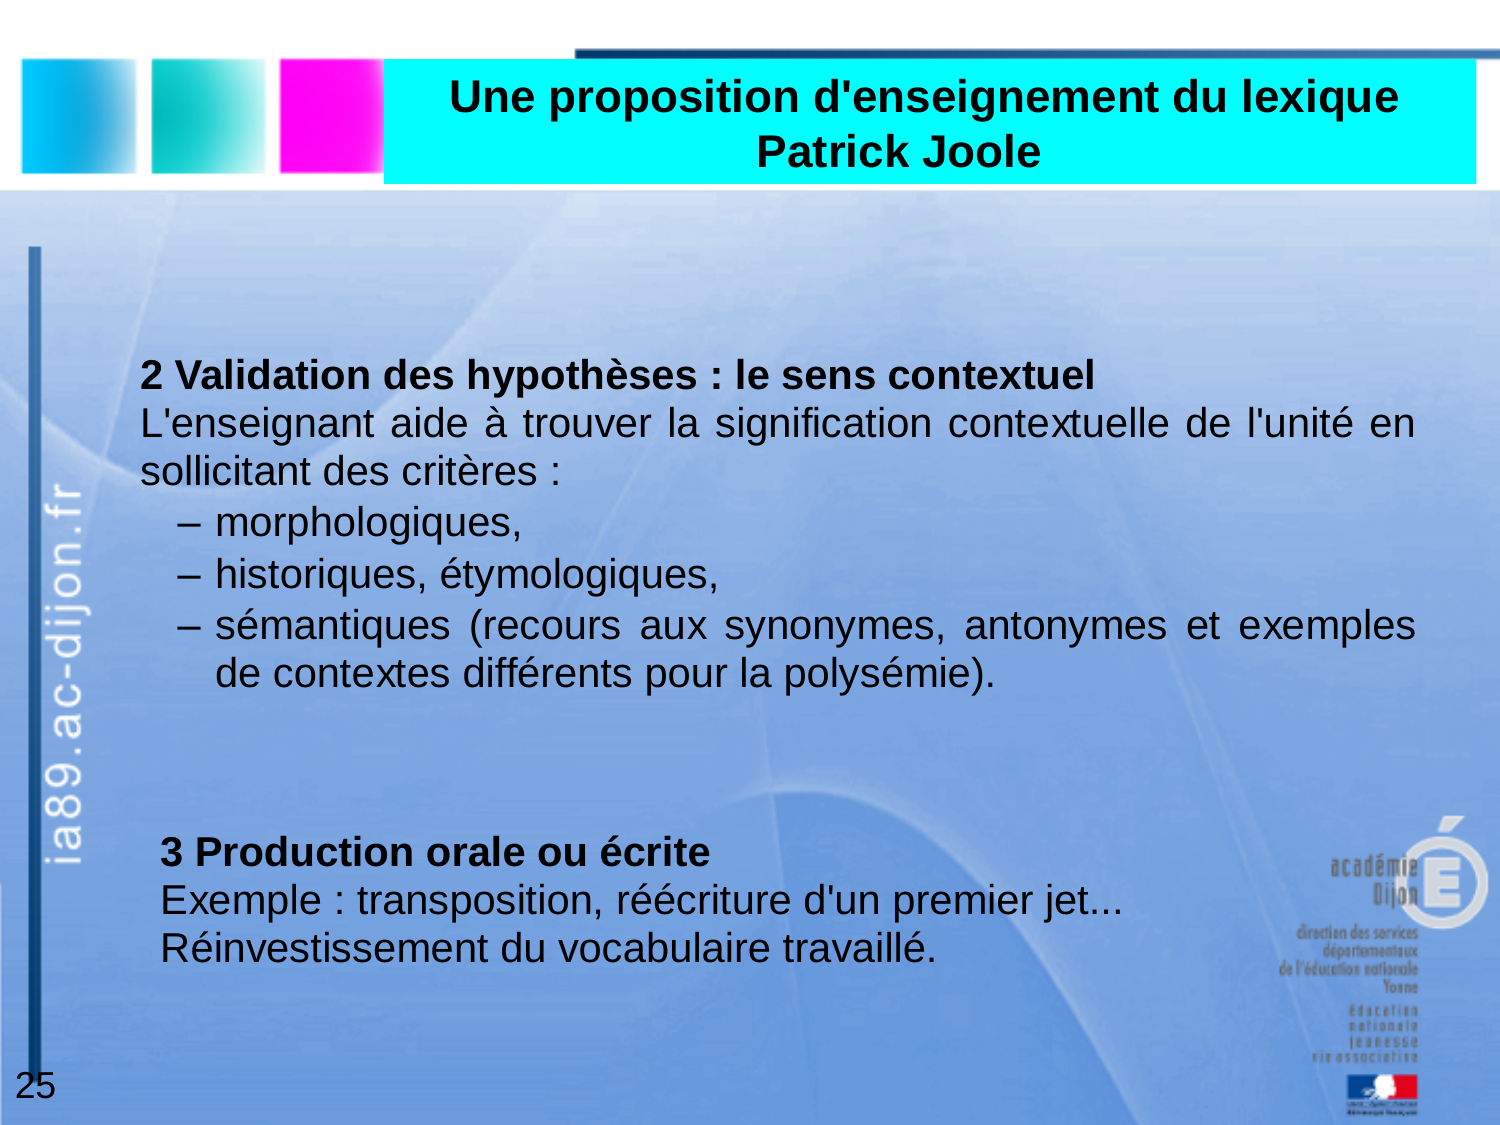

Une proposition d'enseignement du lexique Patrick Joole